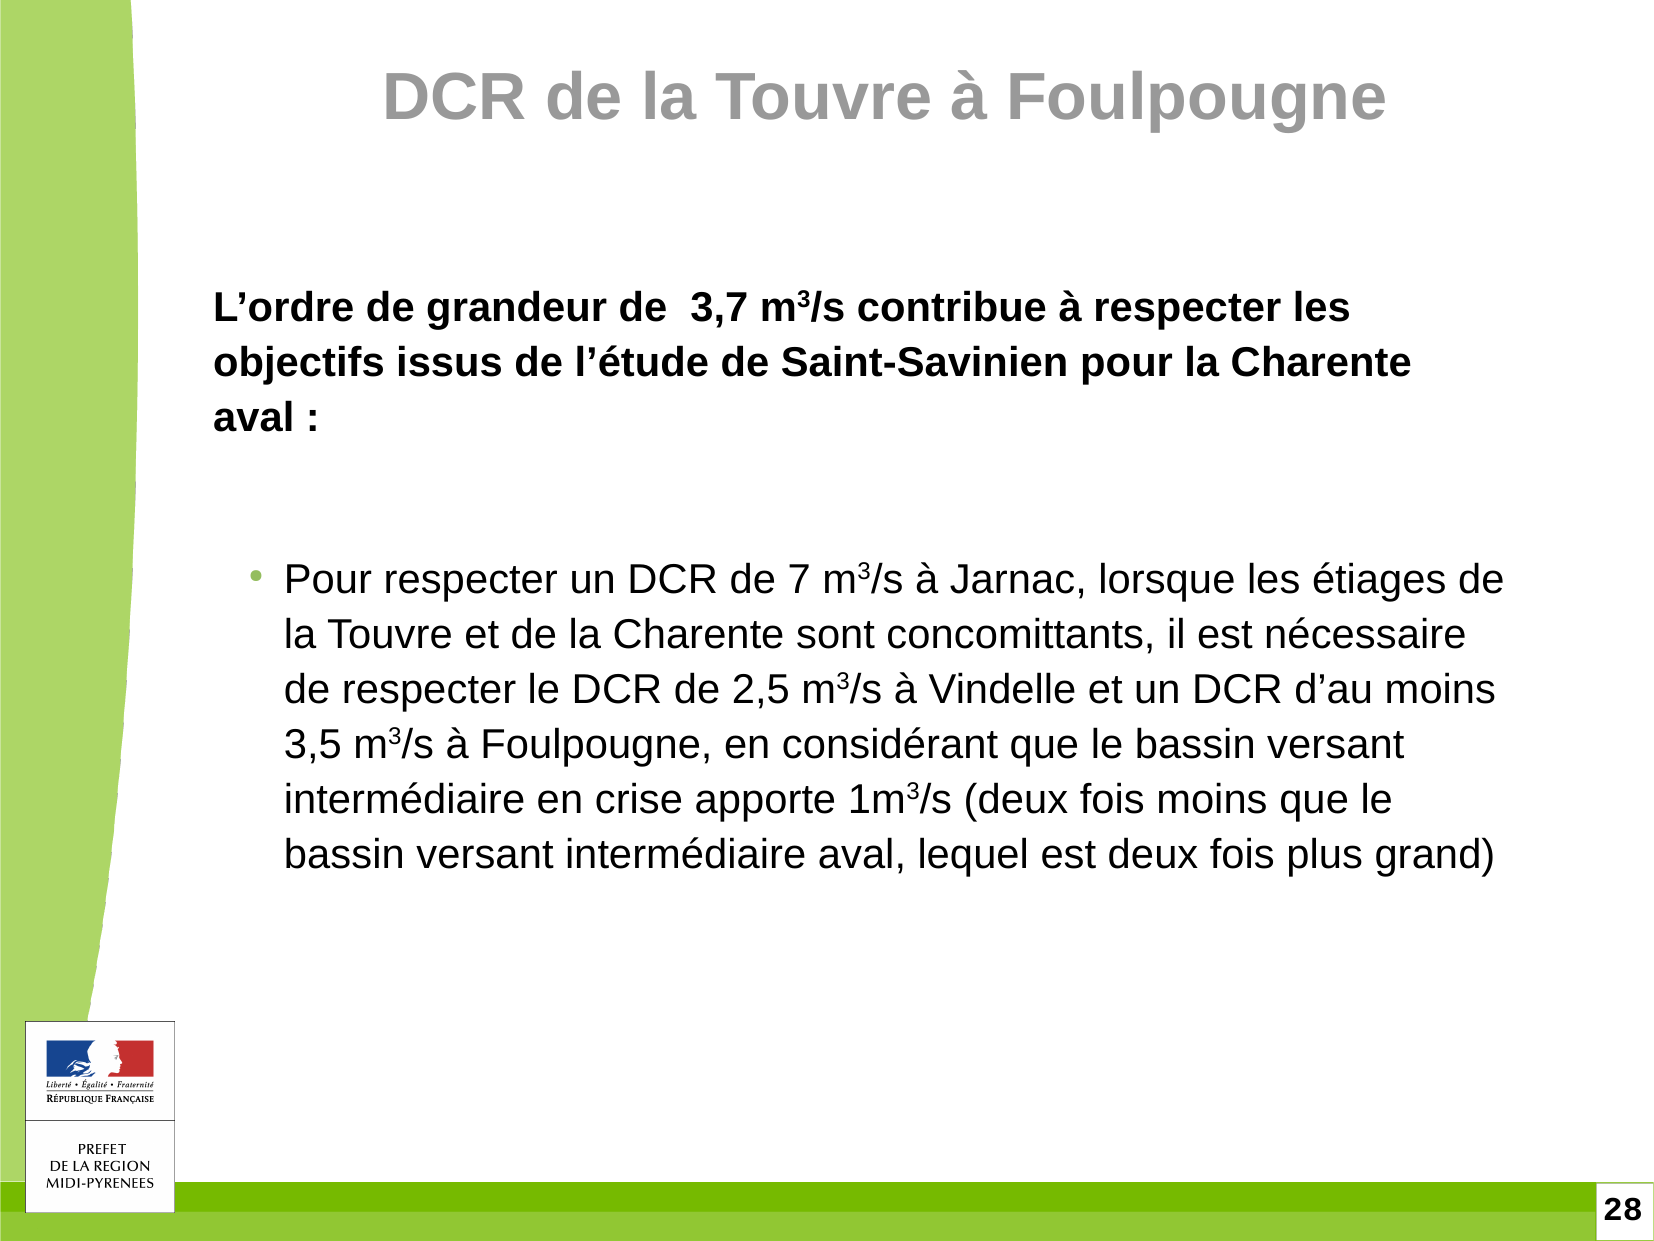

# DCR de la Touvre à Foulpougne
L’ordre de grandeur de 3,7 m3/s contribue à respecter les objectifs issus de l’étude de Saint-Savinien pour la Charente aval :
Pour respecter un DCR de 7 m3/s à Jarnac, lorsque les étiages de la Touvre et de la Charente sont concomittants, il est nécessaire de respecter le DCR de 2,5 m3/s à Vindelle et un DCR d’au moins 3,5 m3/s à Foulpougne, en considérant que le bassin versant intermédiaire en crise apporte 1m3/s (deux fois moins que le bassin versant intermédiaire aval, lequel est deux fois plus grand)
28